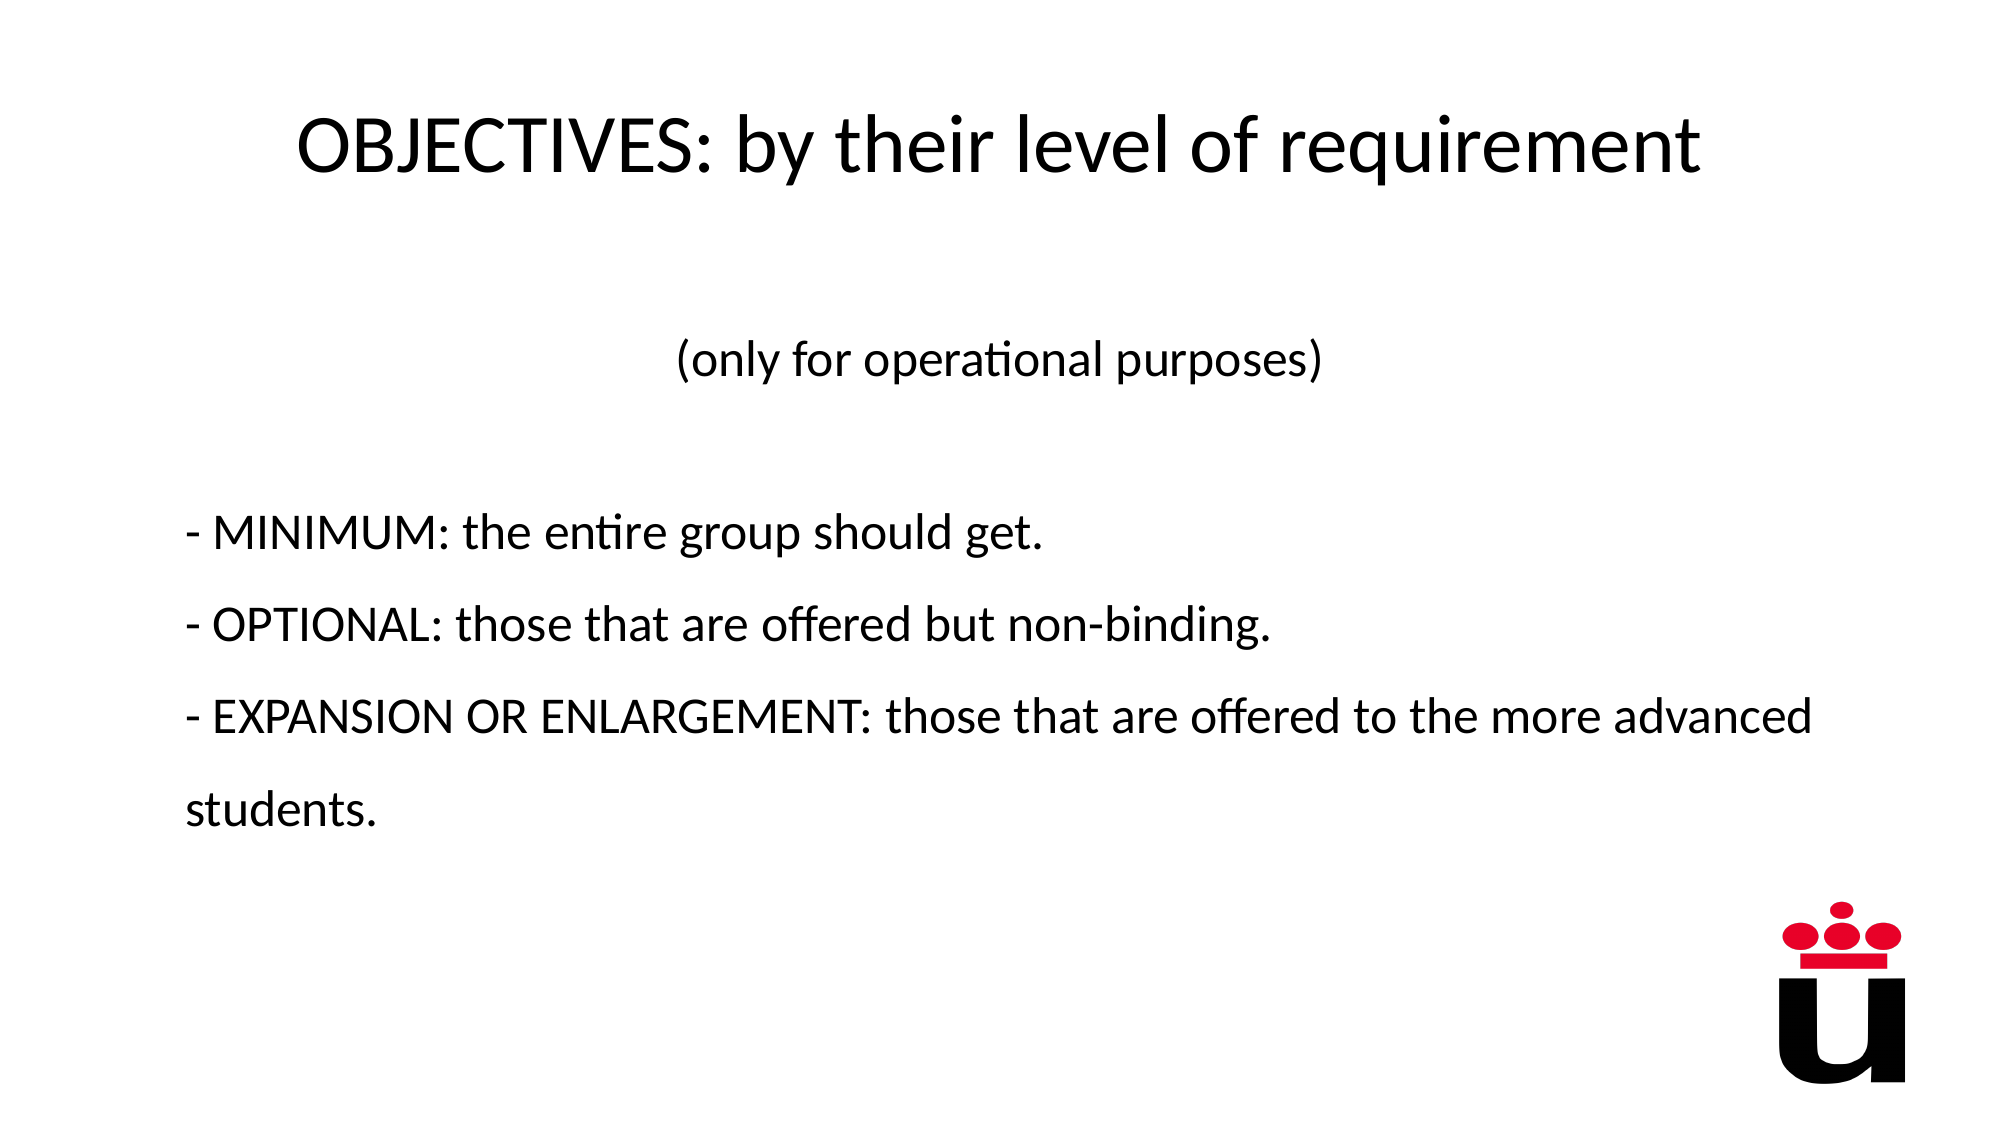

OBJECTIVES: by their level of requirement
(only for operational purposes)
- MINIMUM: the entire group should get.
- OPTIONAL: those that are offered but non-binding.
- EXPANSION OR ENLARGEMENT: those that are offered to the more advanced students.